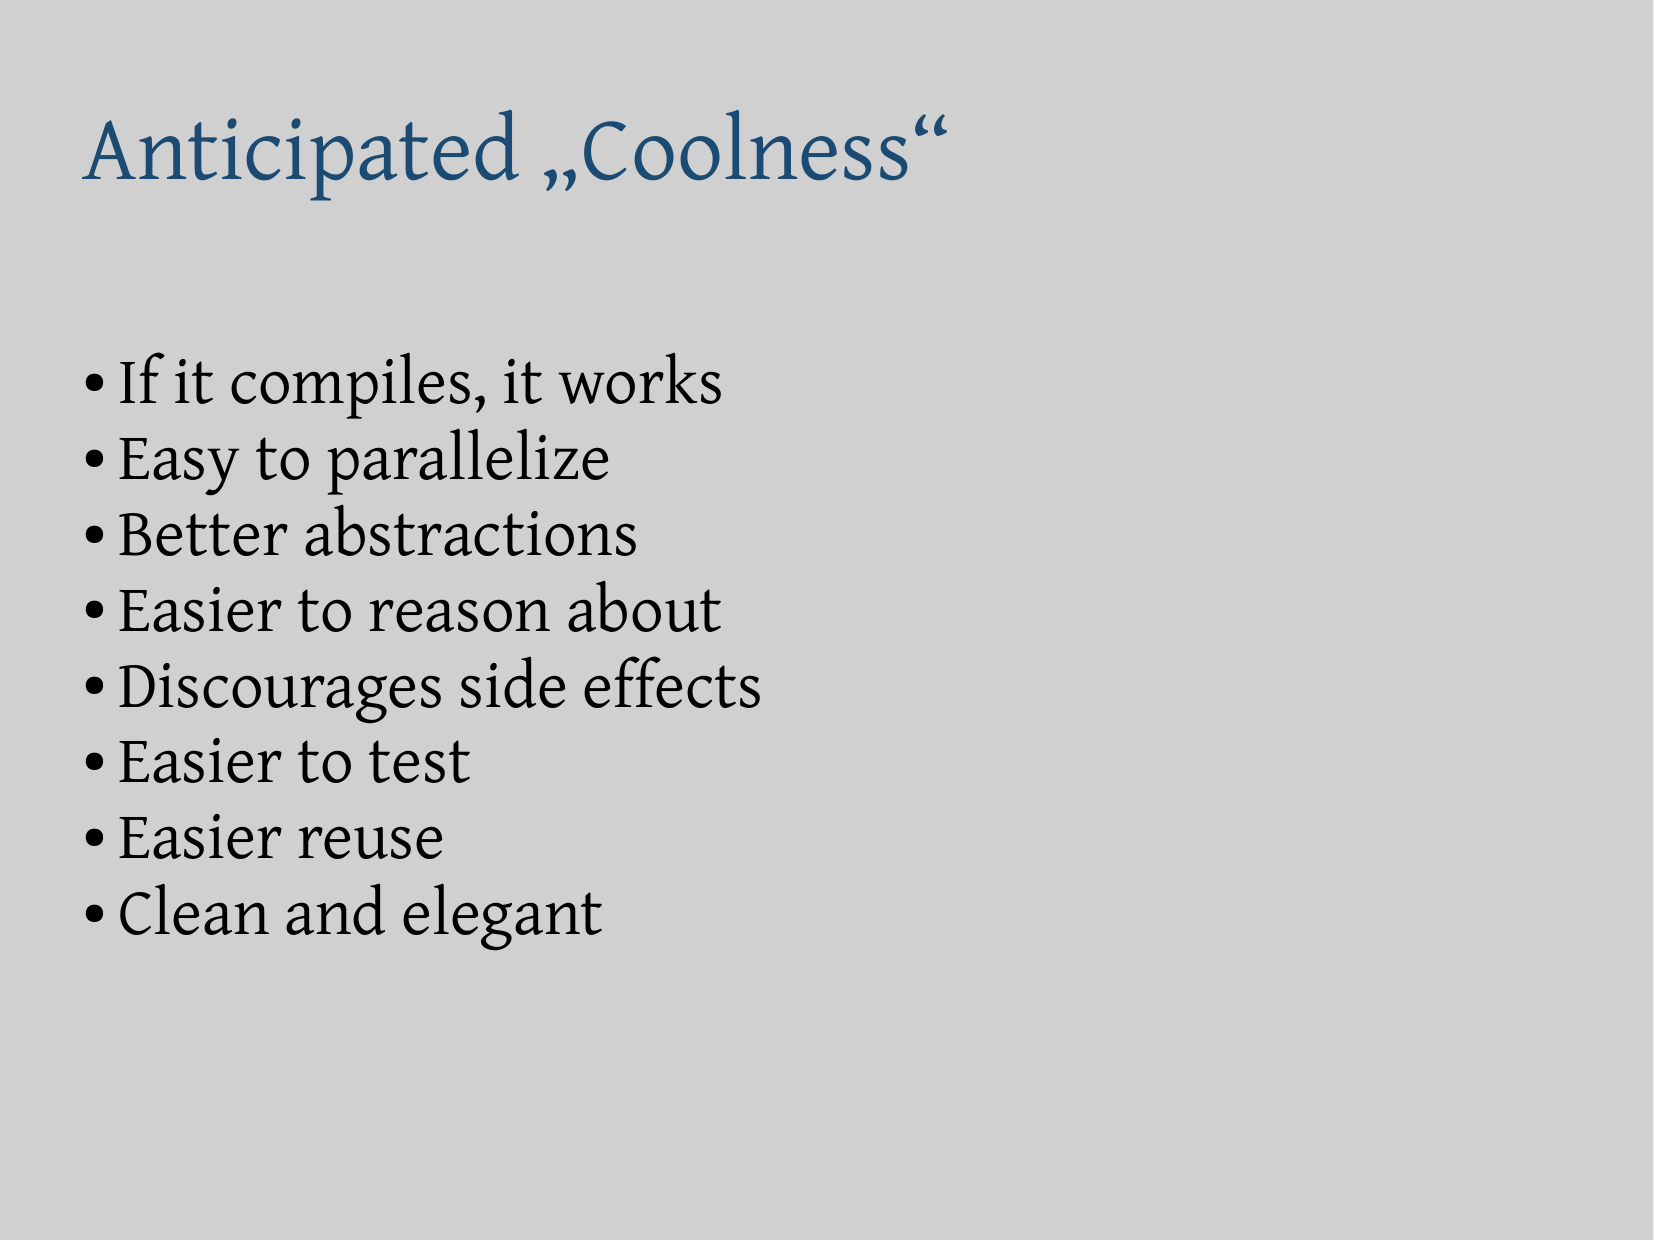

# Anticipated „Coolness“
If it compiles, it works
Easy to parallelize
Better abstractions
Easier to reason about
Discourages side effects
Easier to test
Easier reuse
Clean and elegant